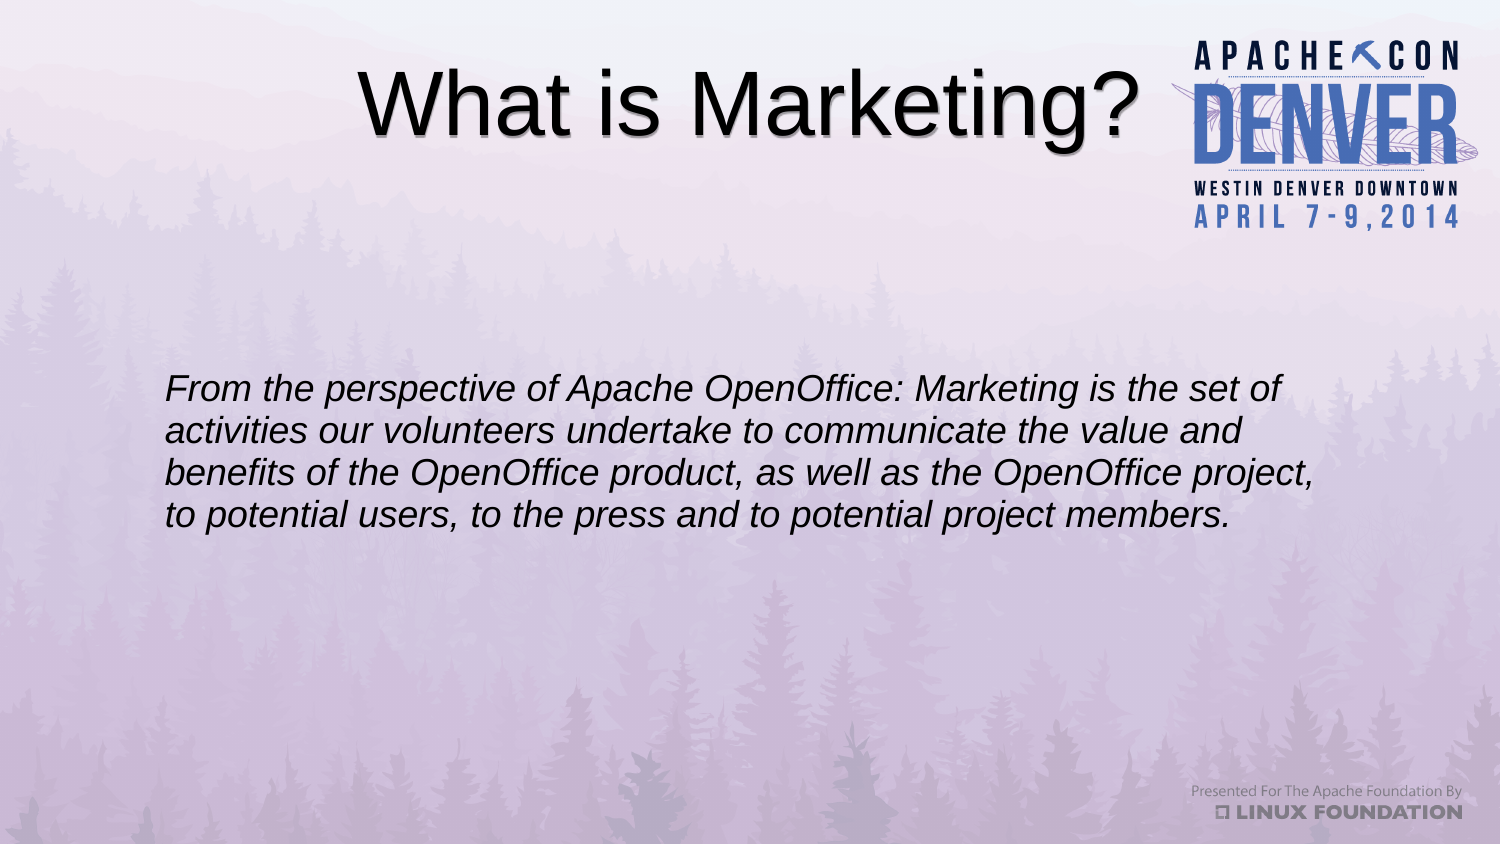

# What is Marketing?
From the perspective of Apache OpenOffice: Marketing is the set of activities our volunteers undertake to communicate the value and benefits of the OpenOffice product, as well as the OpenOffice project, to potential users, to the press and to potential project members.